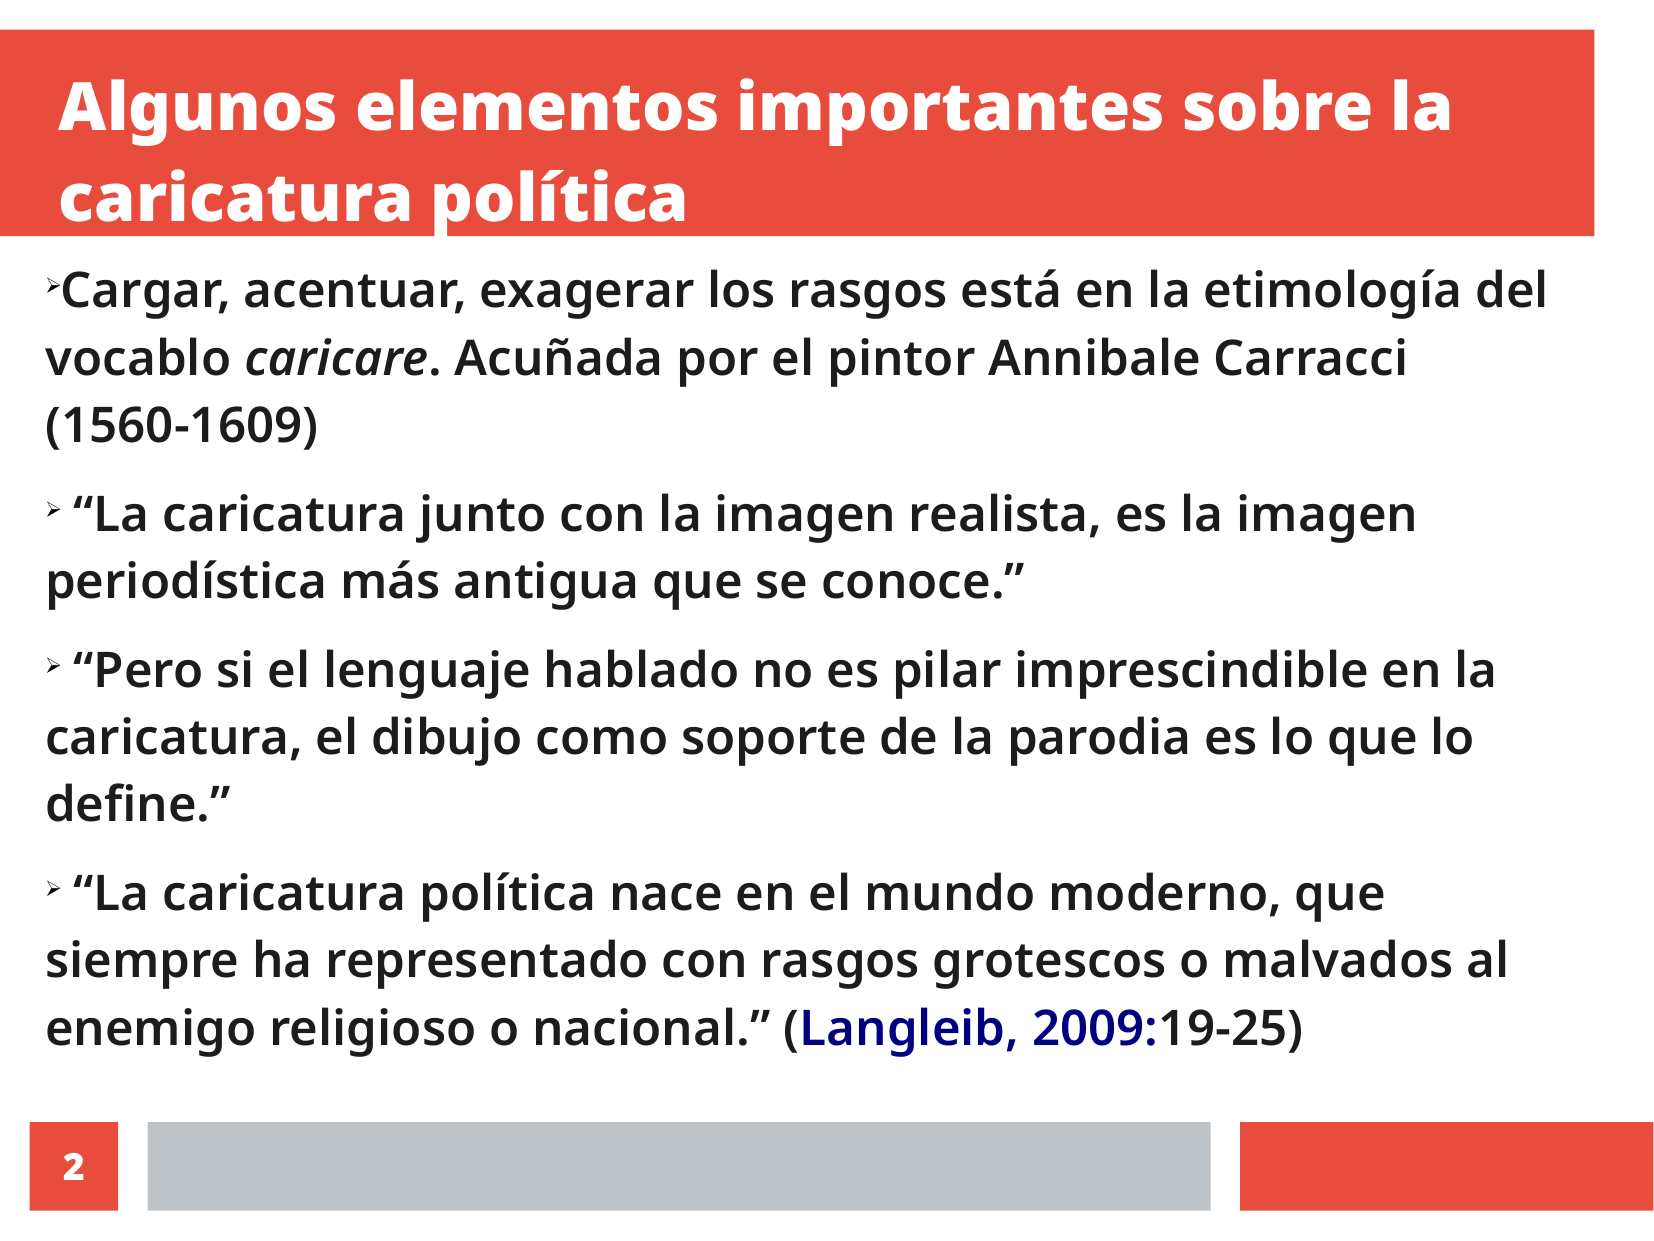

# Algunos elementos importantes sobre la caricatura política
Cargar, acentuar, exagerar los rasgos está en la etimología del vocablo caricare. Acuñada por el pintor Annibale Carracci (1560-1609)
 “La caricatura junto con la imagen realista, es la imagen periodística más antigua que se conoce.”
 “Pero si el lenguaje hablado no es pilar imprescindible en la caricatura, el dibujo como soporte de la parodia es lo que lo define.”
 “La caricatura política nace en el mundo moderno, que siempre ha representado con rasgos grotescos o malvados al enemigo religioso o nacional.” (Langleib, 2009:19-25)
2